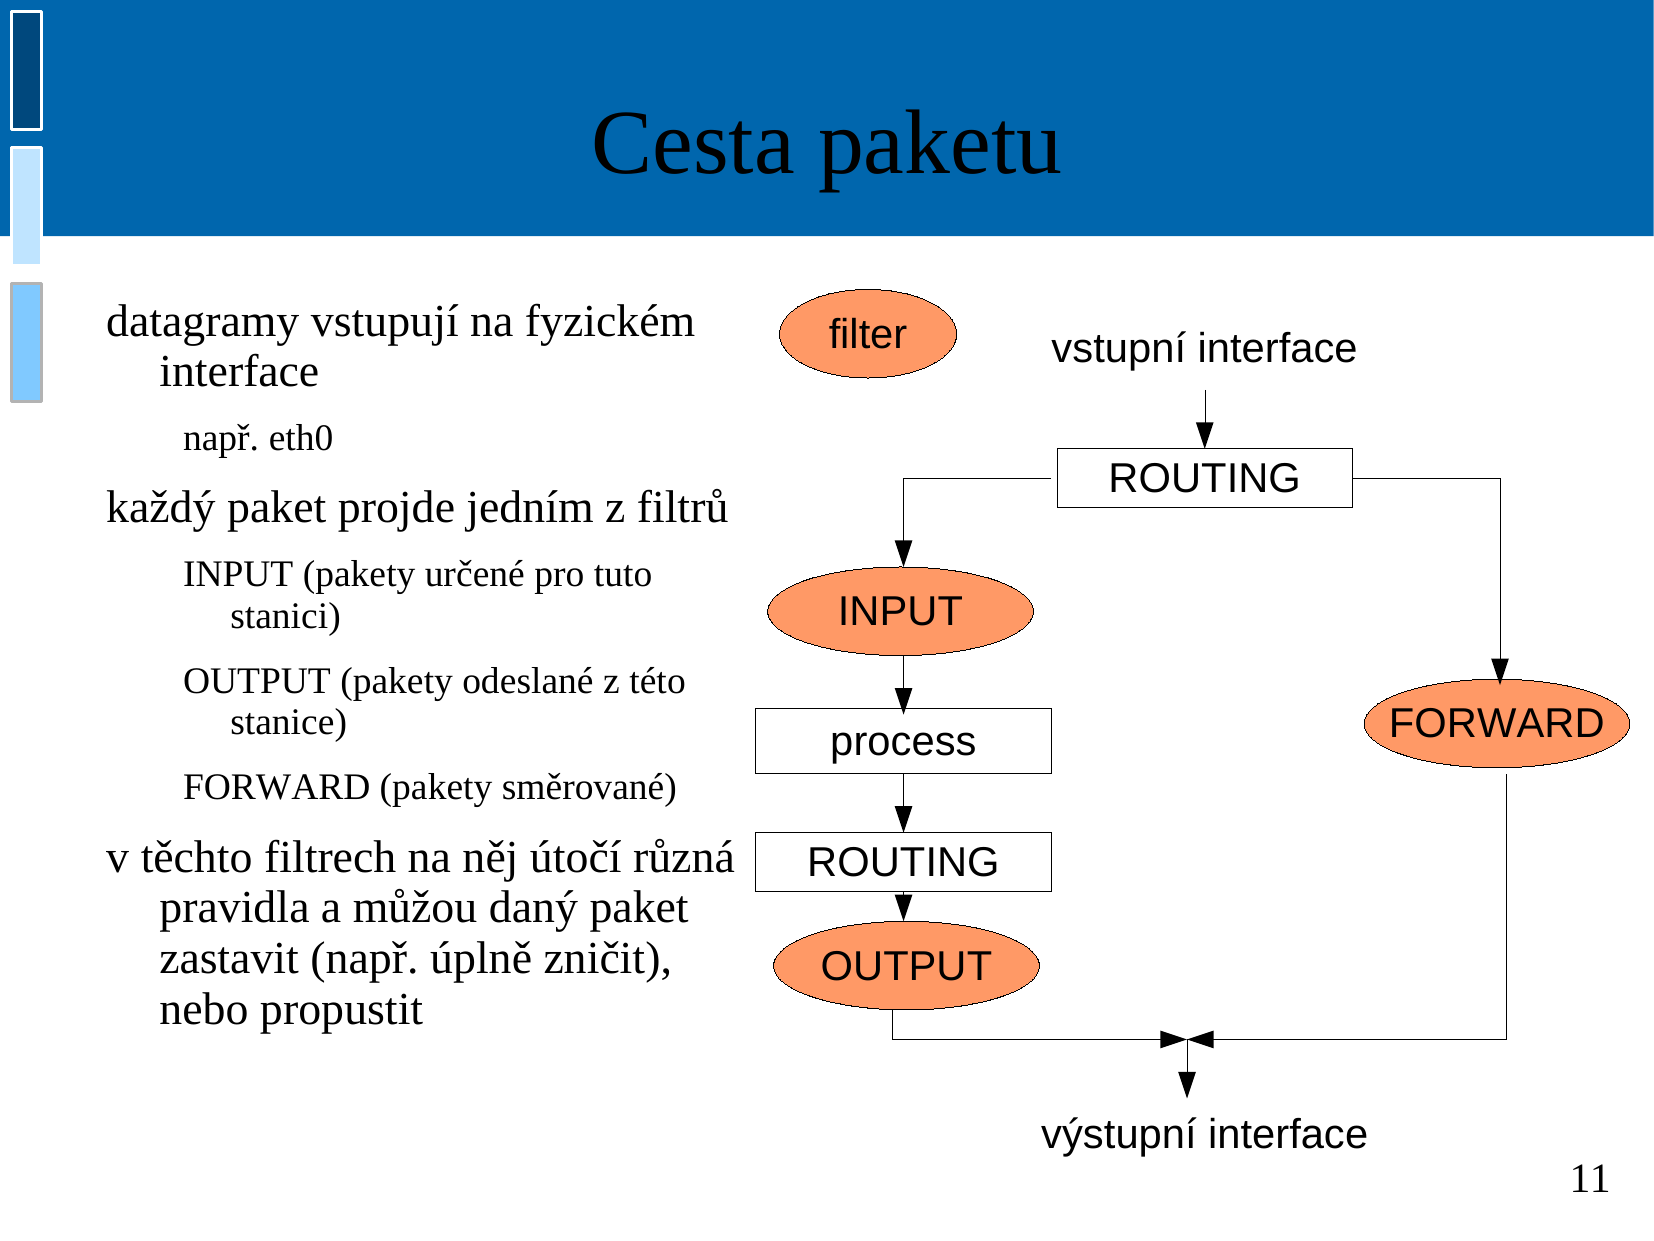

# Cesta paketu
filter
datagramy vstupují na fyzickém interface
např. eth0
každý paket projde jedním z filtrů
INPUT (pakety určené pro tuto stanici)
OUTPUT (pakety odeslané z této stanice)
FORWARD (pakety směrované)
v těchto filtrech na něj útočí různá pravidla a můžou daný paket zastavit (např. úplně zničit), nebo propustit
vstupní interface
ROUTING
INPUT
FORWARD
process
ROUTING
OUTPUT
výstupní interface